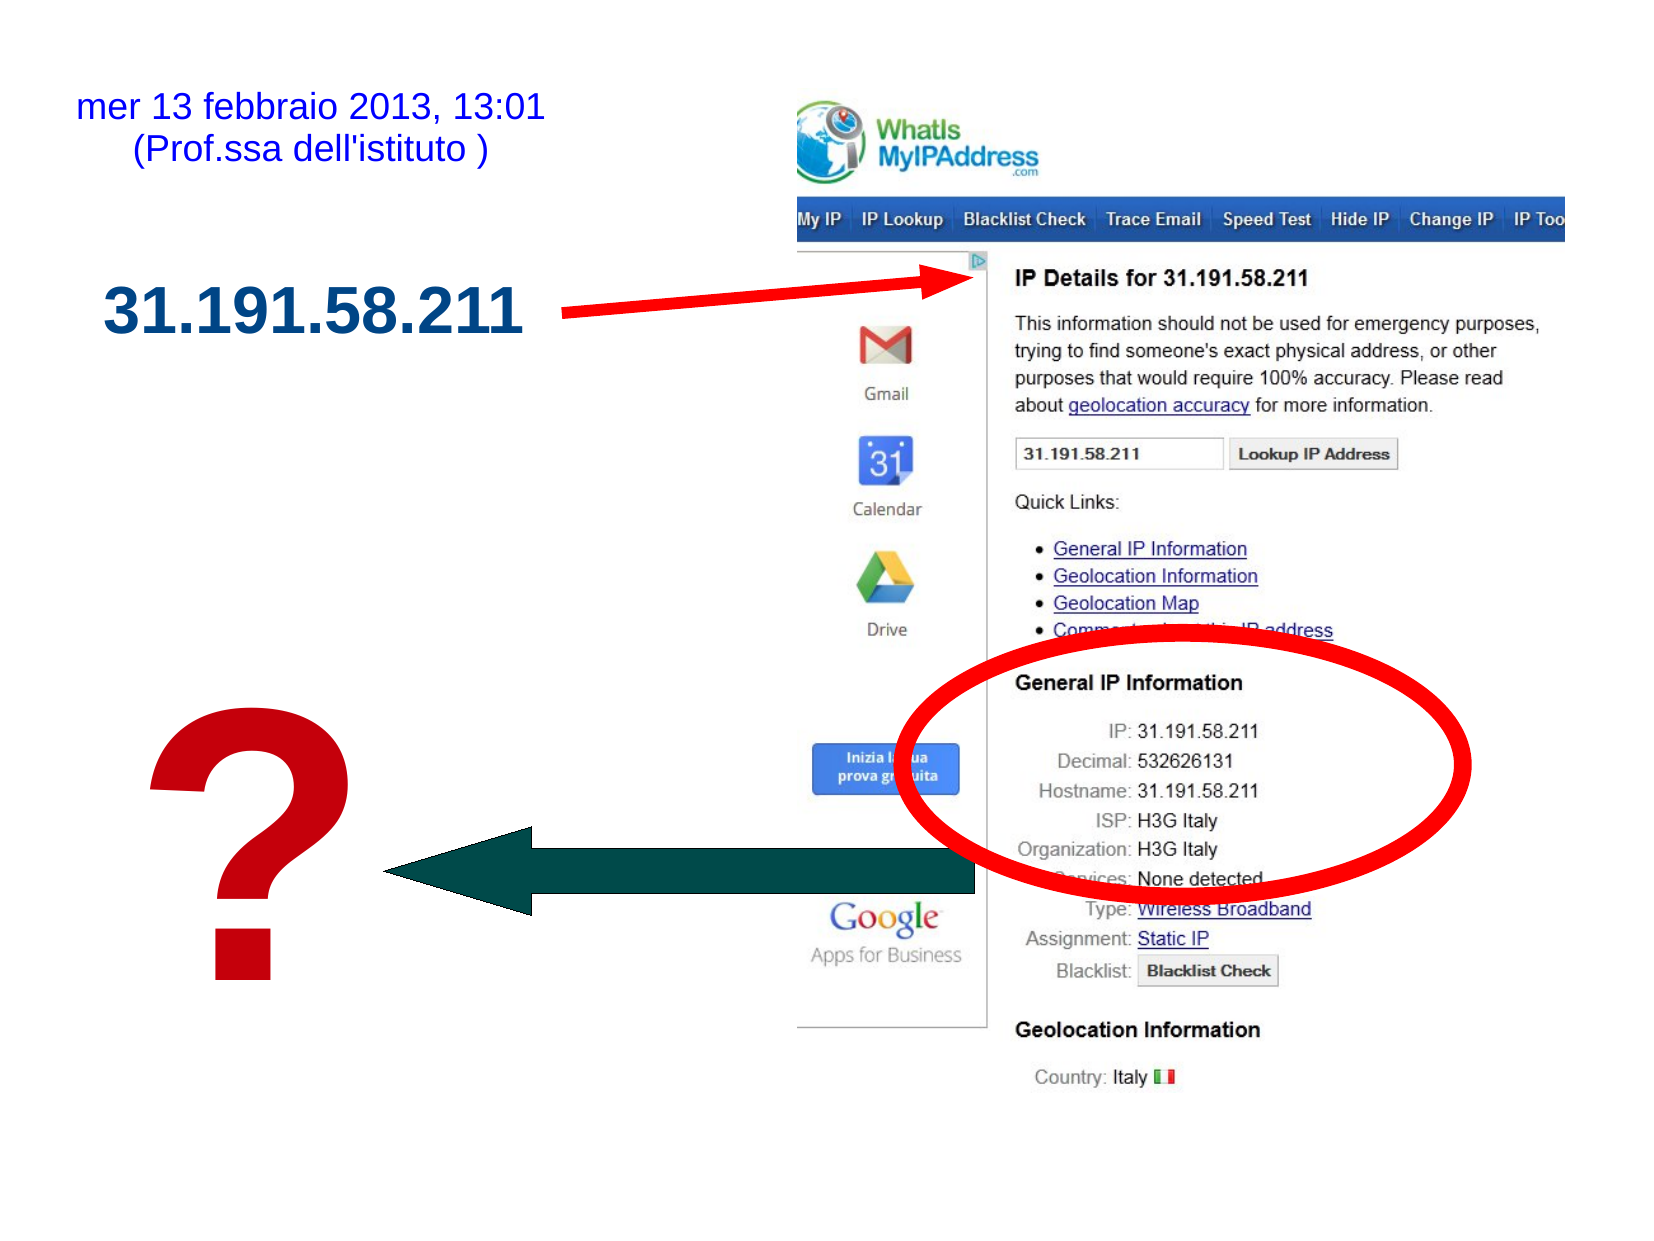

mer 13 febbraio 2013, 13:01
(Prof.ssa dell'istituto )
31.191.58.211
?